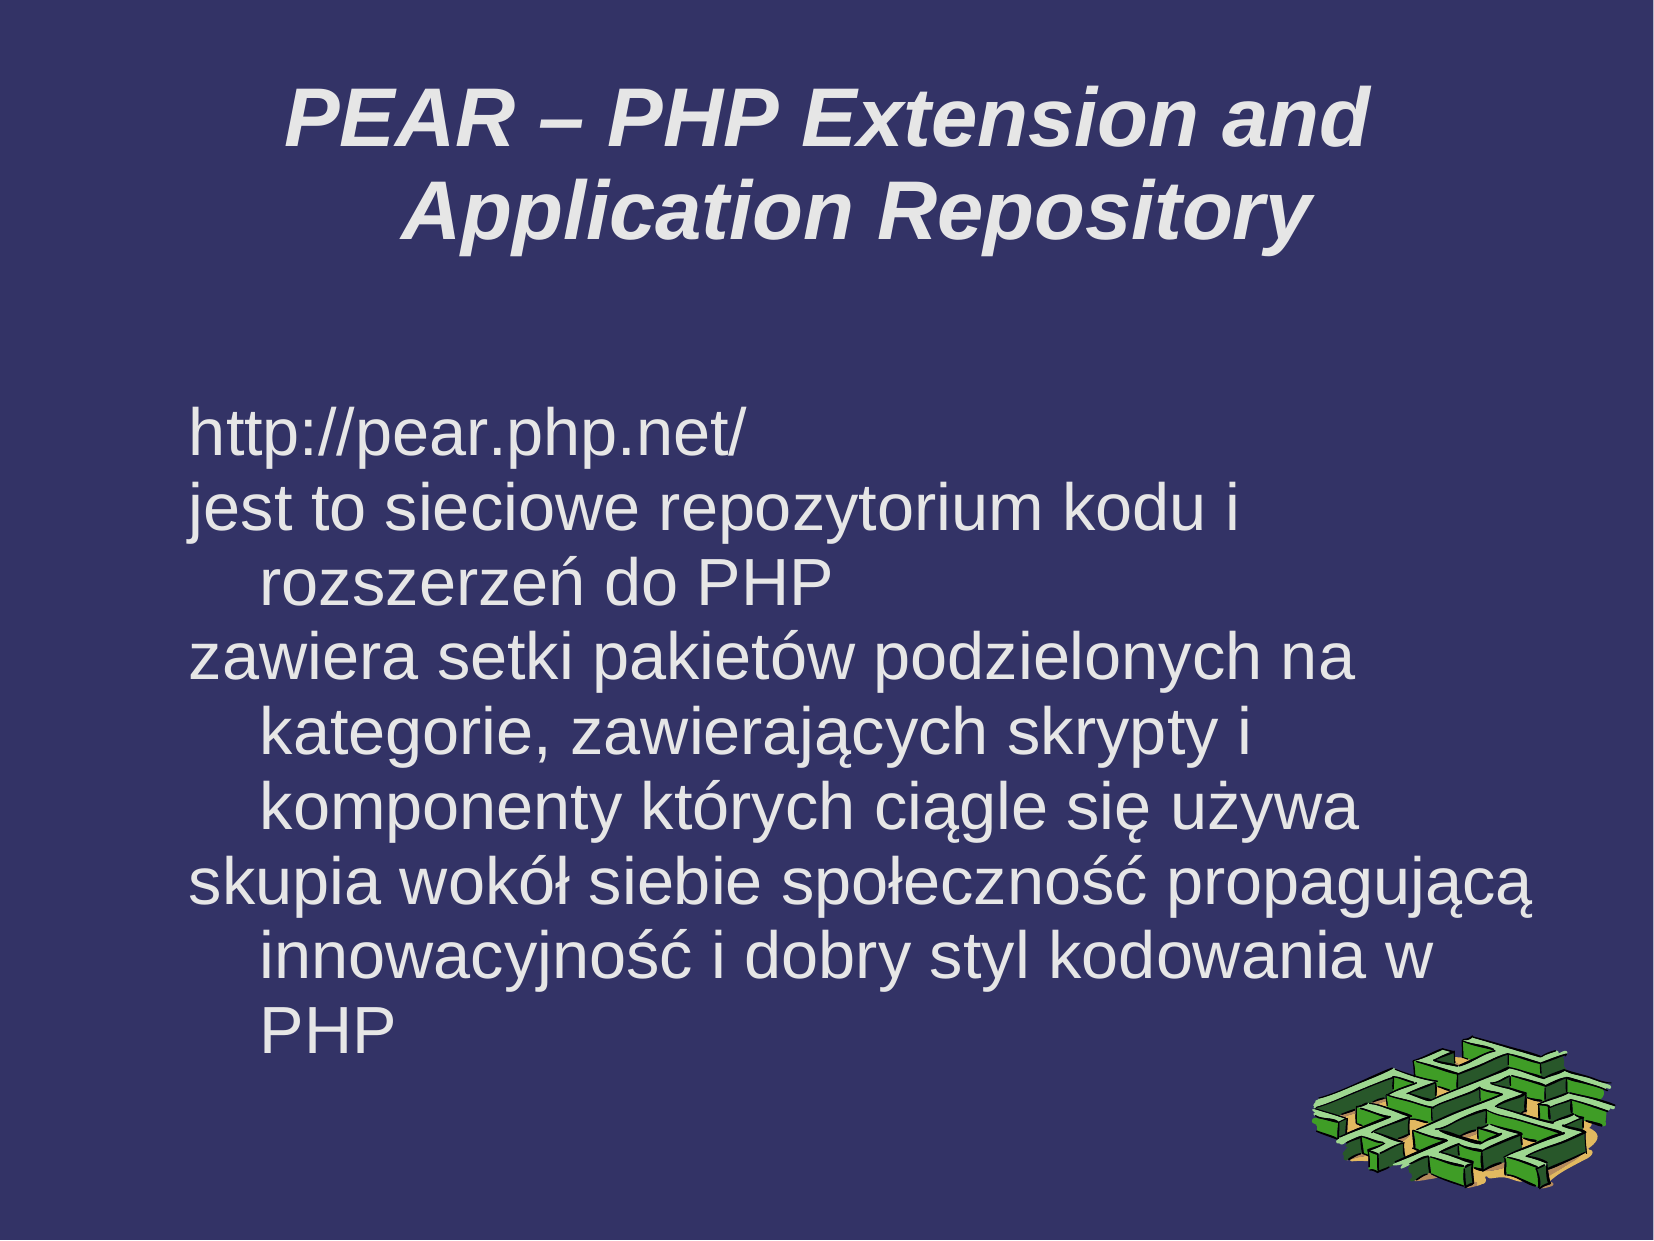

# PEAR – PHP Extension and Application Repository
http://pear.php.net/
jest to sieciowe repozytorium kodu i rozszerzeń do PHP
zawiera setki pakietów podzielonych na kategorie, zawierających skrypty i komponenty których ciągle się używa
skupia wokół siebie społeczność propagującą innowacyjność i dobry styl kodowania w PHP